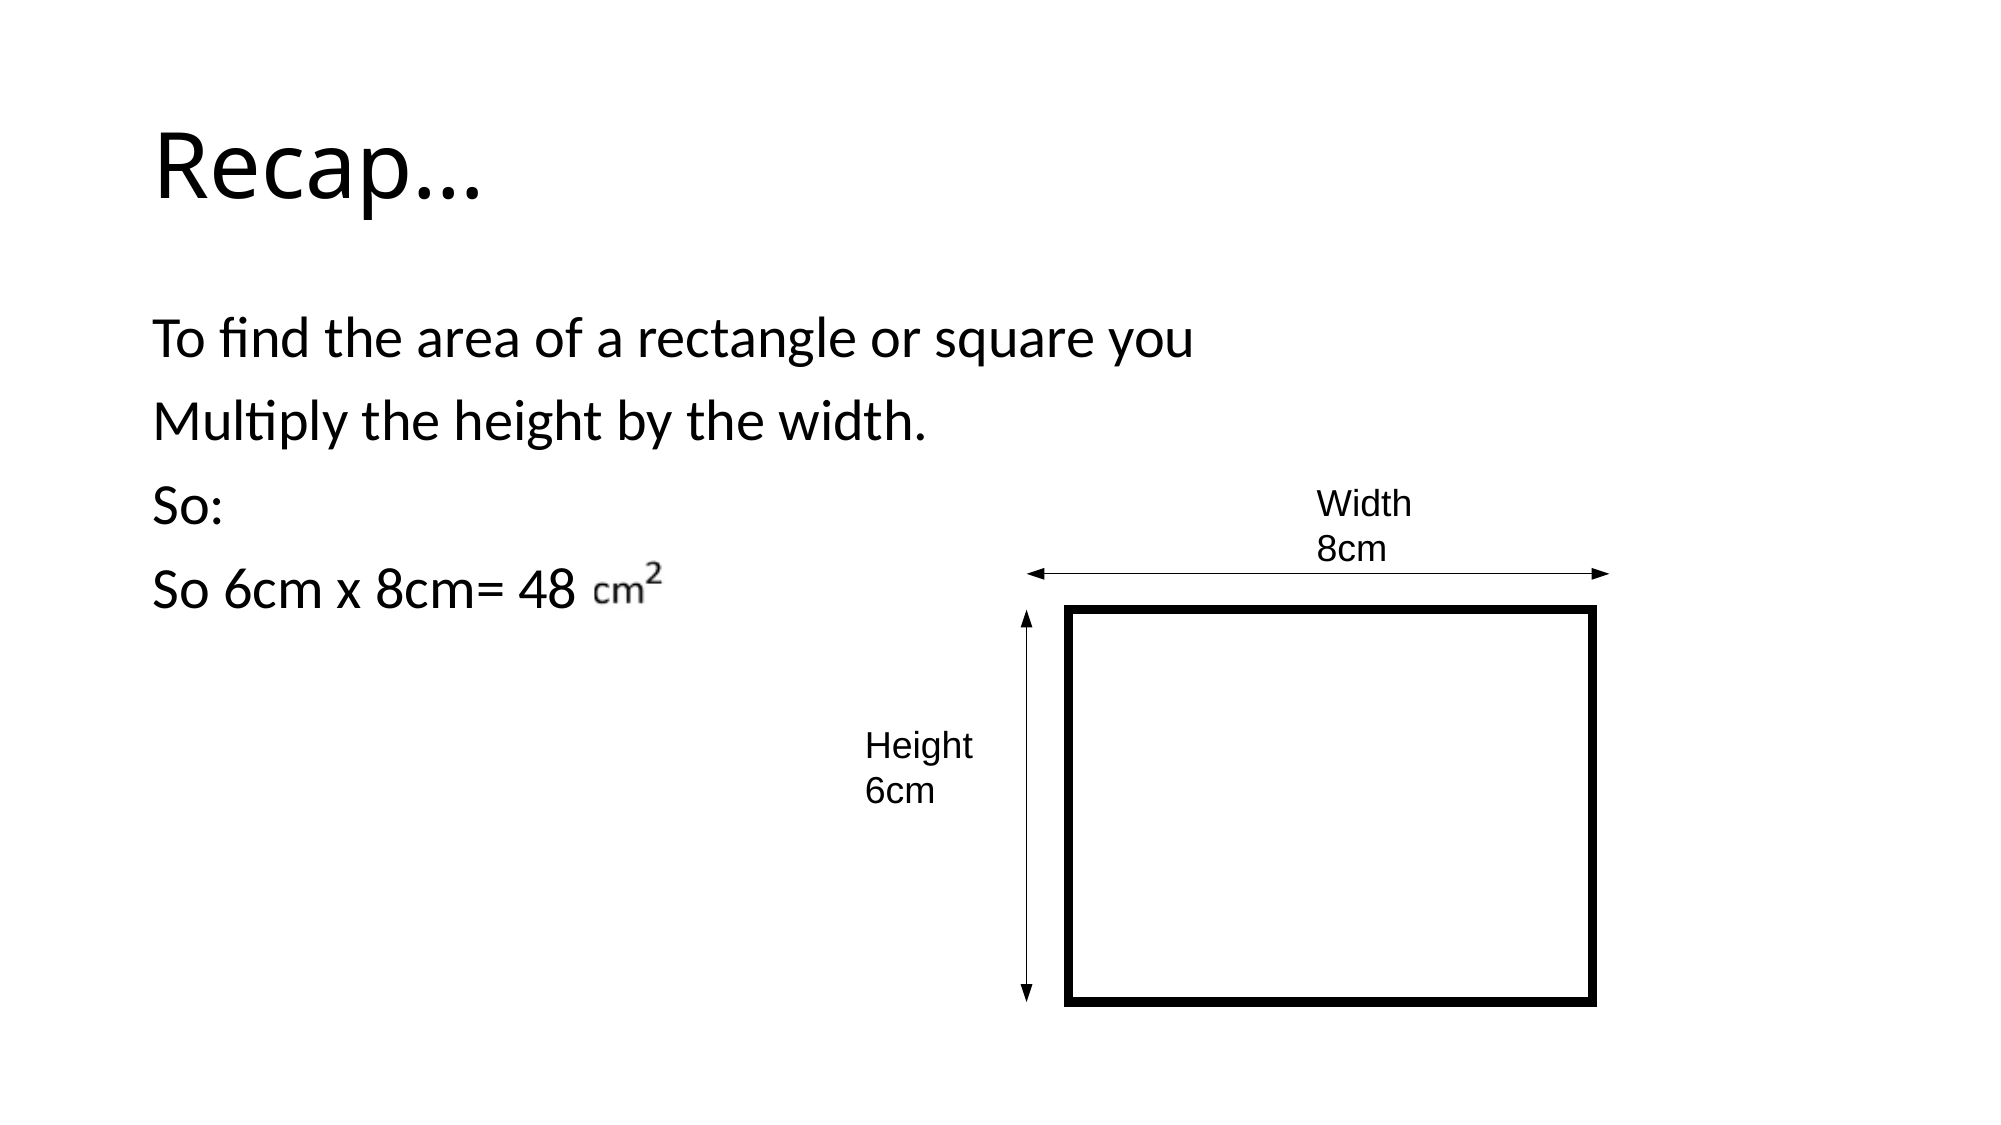

# Recap…
To find the area of a rectangle or square you
Multiply the height by the width.
So:
So 6cm x 8cm= 48
Width
8cm
Height
6cm